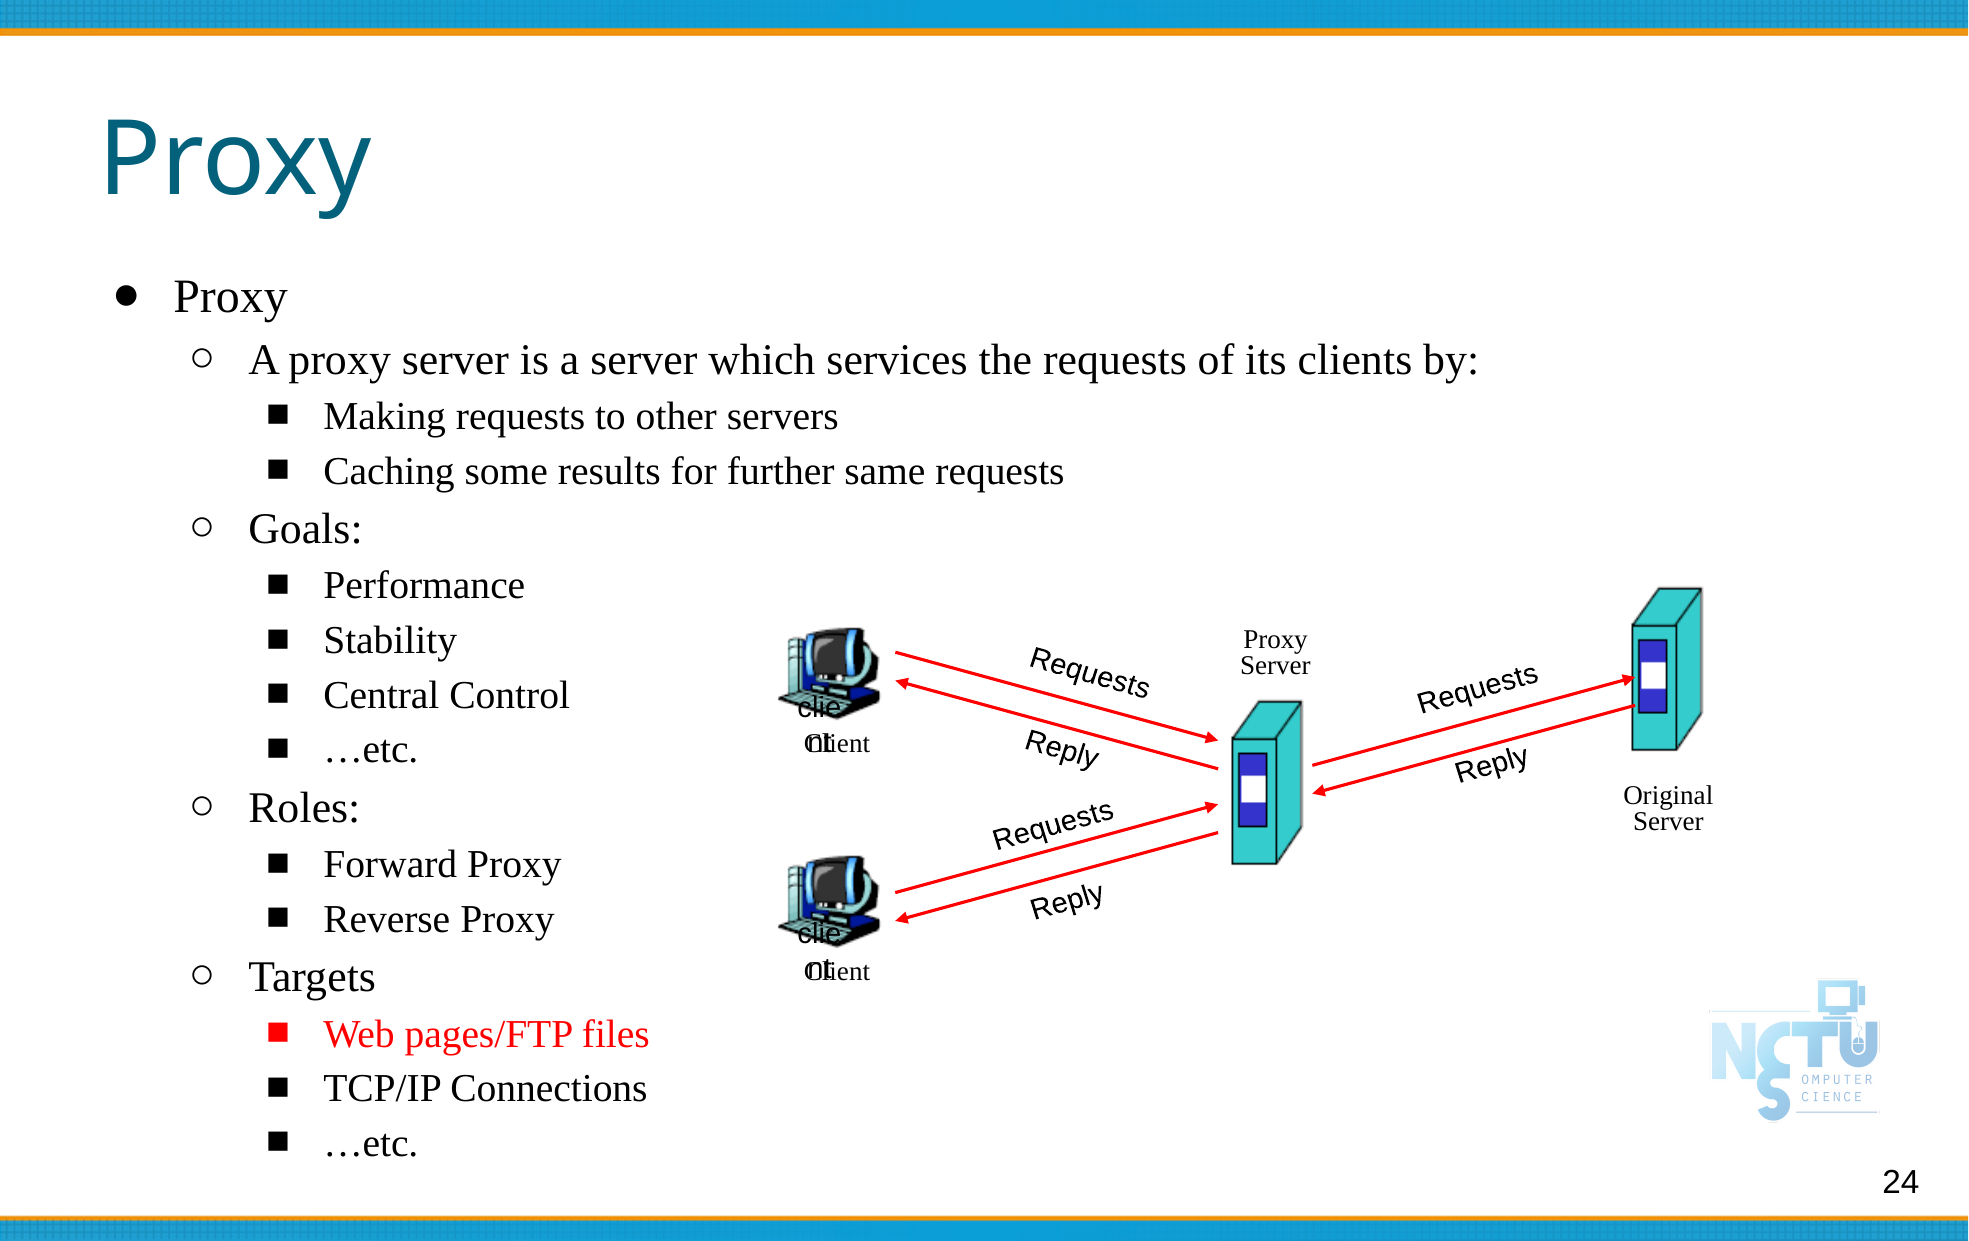

# Proxy
Proxy
A proxy server is a server which services the requests of its clients by:
Making requests to other servers
Caching some results for further same requests
Goals:
Performance
Stability
Central Control
…etc.
Roles:
Forward Proxy
Reverse Proxy
Targets
Web pages/FTP files
TCP/IP Connections
…etc.
Proxy
Server
client
Original
Server
client
Requests
Requests
Client
Reply
Reply
Requests
Reply
Client